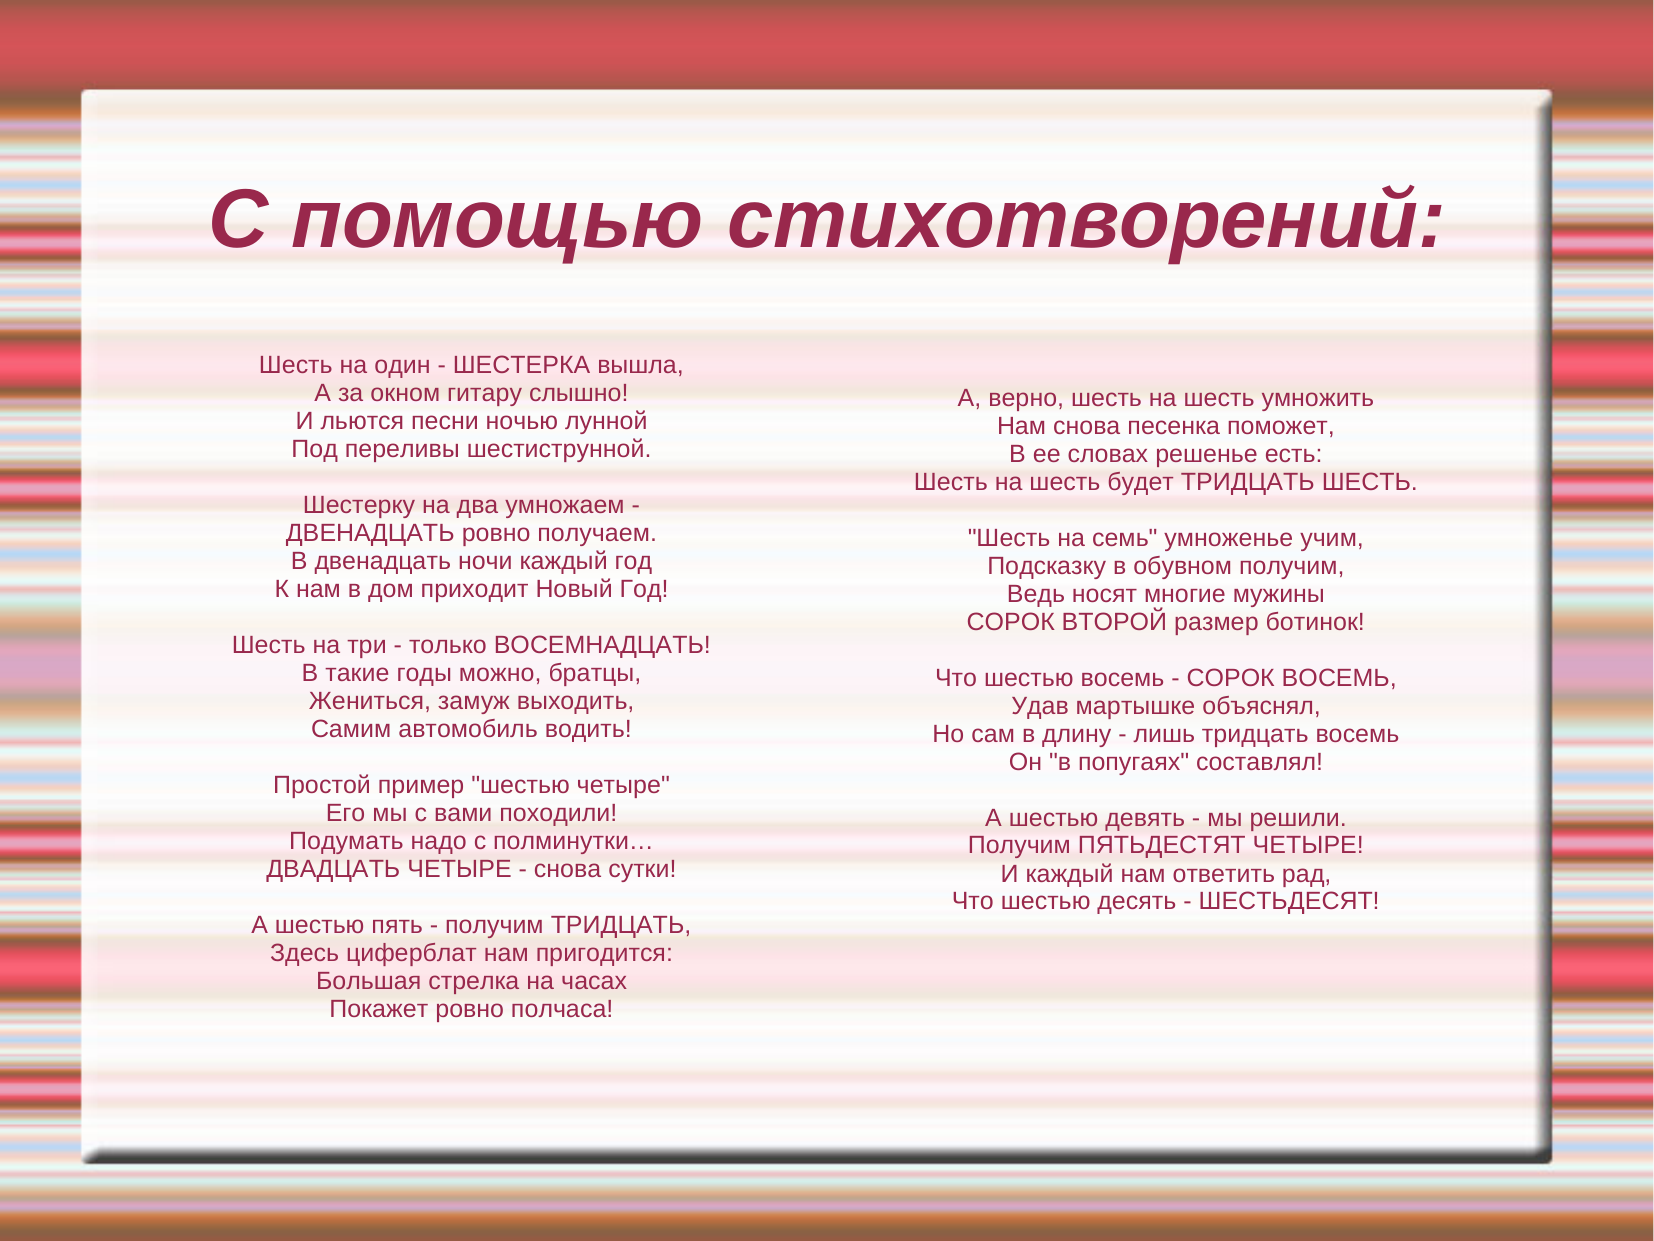

# С помощью стихотворений:
Шесть на один - ШЕСТЕРКА вышла,
А за окном гитару слышно!
И льются песни ночью лунной
Под переливы шестиструнной.
Шестерку на два умножаем -
ДВЕНАДЦАТЬ ровно получаем.
В двенадцать ночи каждый год
К нам в дом приходит Новый Год!
Шесть на три - только ВОСЕМНАДЦАТЬ!
В такие годы можно, братцы,
Жениться, замуж выходить,
Самим автомобиль водить!
Простой пример "шестью четыре"
Его мы с вами походили!
Подумать надо с полминутки…
ДВАДЦАТЬ ЧЕТЫРЕ - снова сутки!
А шестью пять - получим ТРИДЦАТЬ,
Здесь циферблат нам пригодится:
Большая стрелка на часах
Покажет ровно полчаса!
А, верно, шесть на шесть умножить
Нам снова песенка поможет,
В ее словах решенье есть:
Шесть на шесть будет ТРИДЦАТЬ ШЕСТЬ.
"Шесть на семь" умноженье учим,
Подсказку в обувном получим,
Ведь носят многие мужины
СОРОК ВТОРОЙ размер ботинок!
Что шестью восемь - СОРОК ВОСЕМЬ,
Удав мартышке объяснял,
Но сам в длину - лишь тридцать восемь
Он "в попугаях" составлял!
А шестью девять - мы решили.
Получим ПЯТЬДЕСТЯТ ЧЕТЫРЕ!
И каждый нам ответить рад,
Что шестью десять - ШЕСТЬДЕСЯТ!